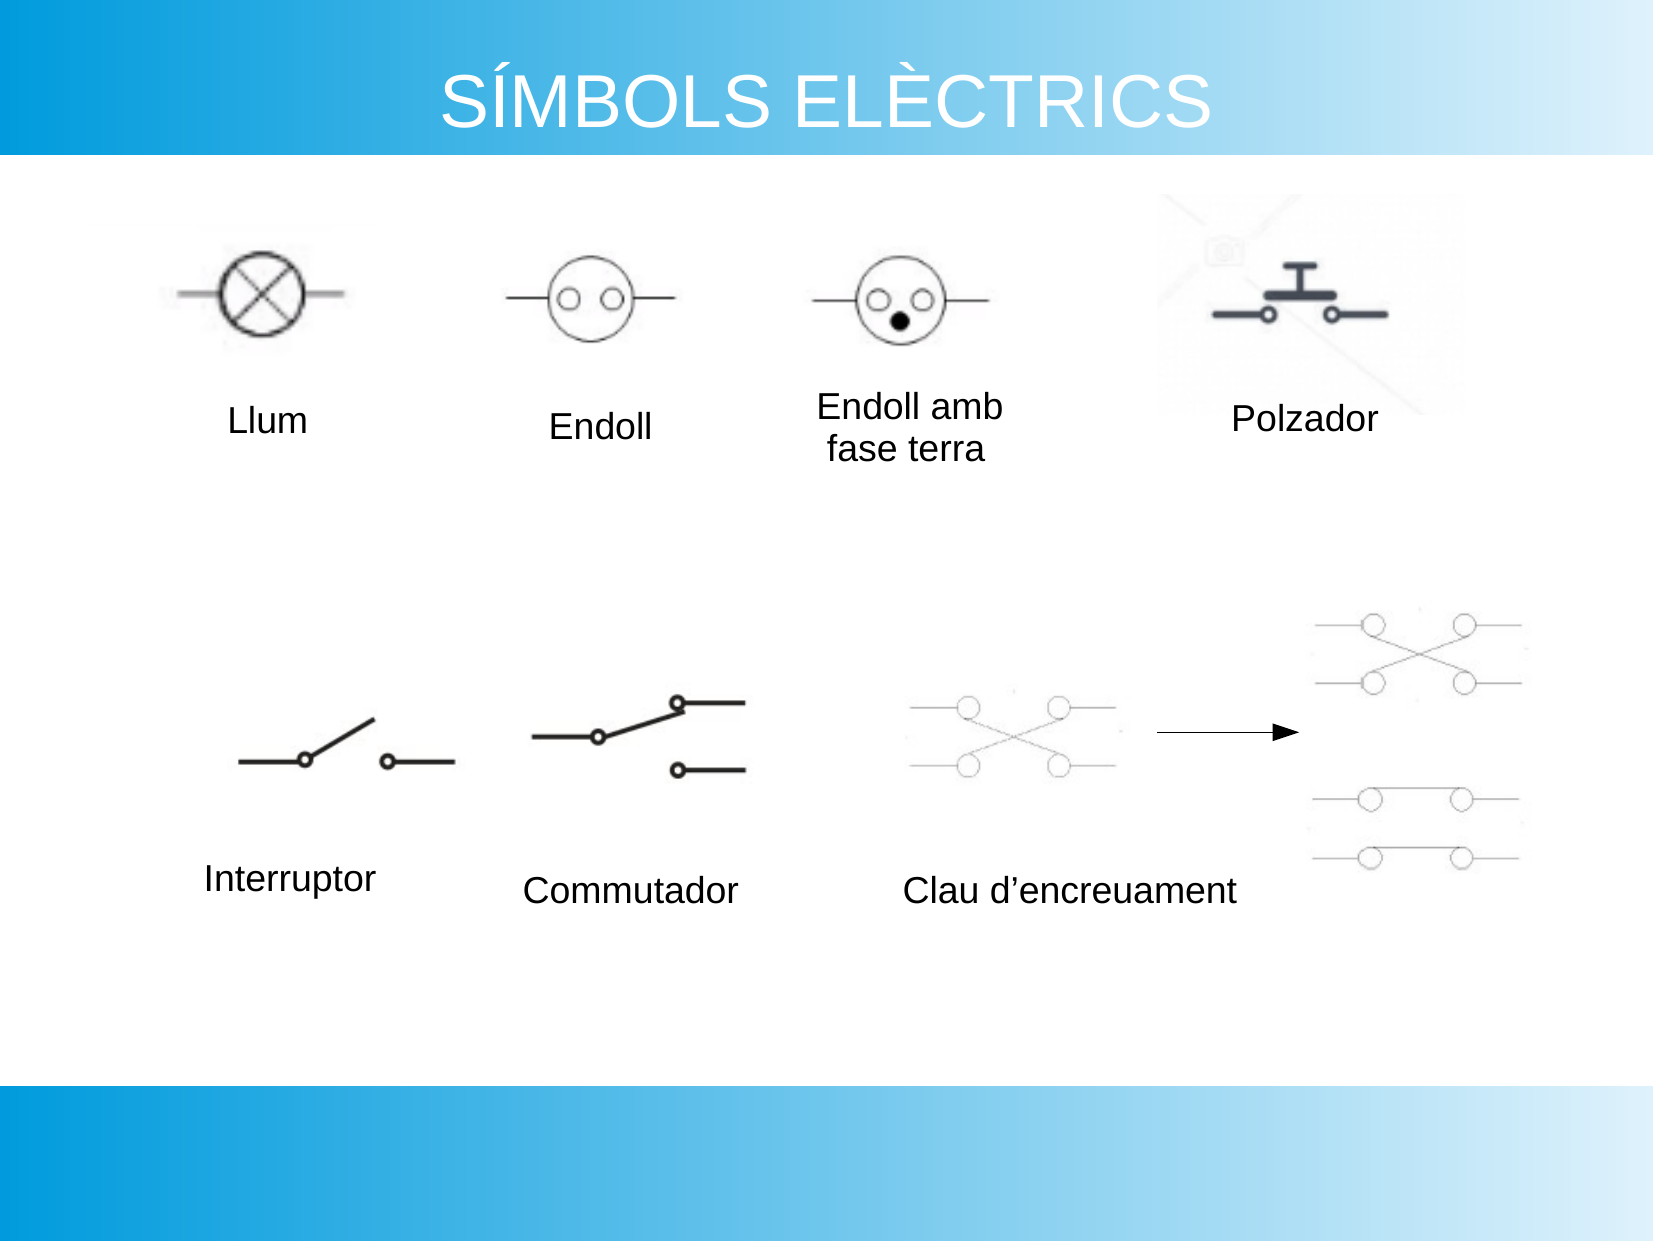

# SÍMBOLS ELÈCTRICS
Endoll amb
 fase terra
Polzador
Llum
Endoll
Interruptor
Commutador
Clau d’encreuament